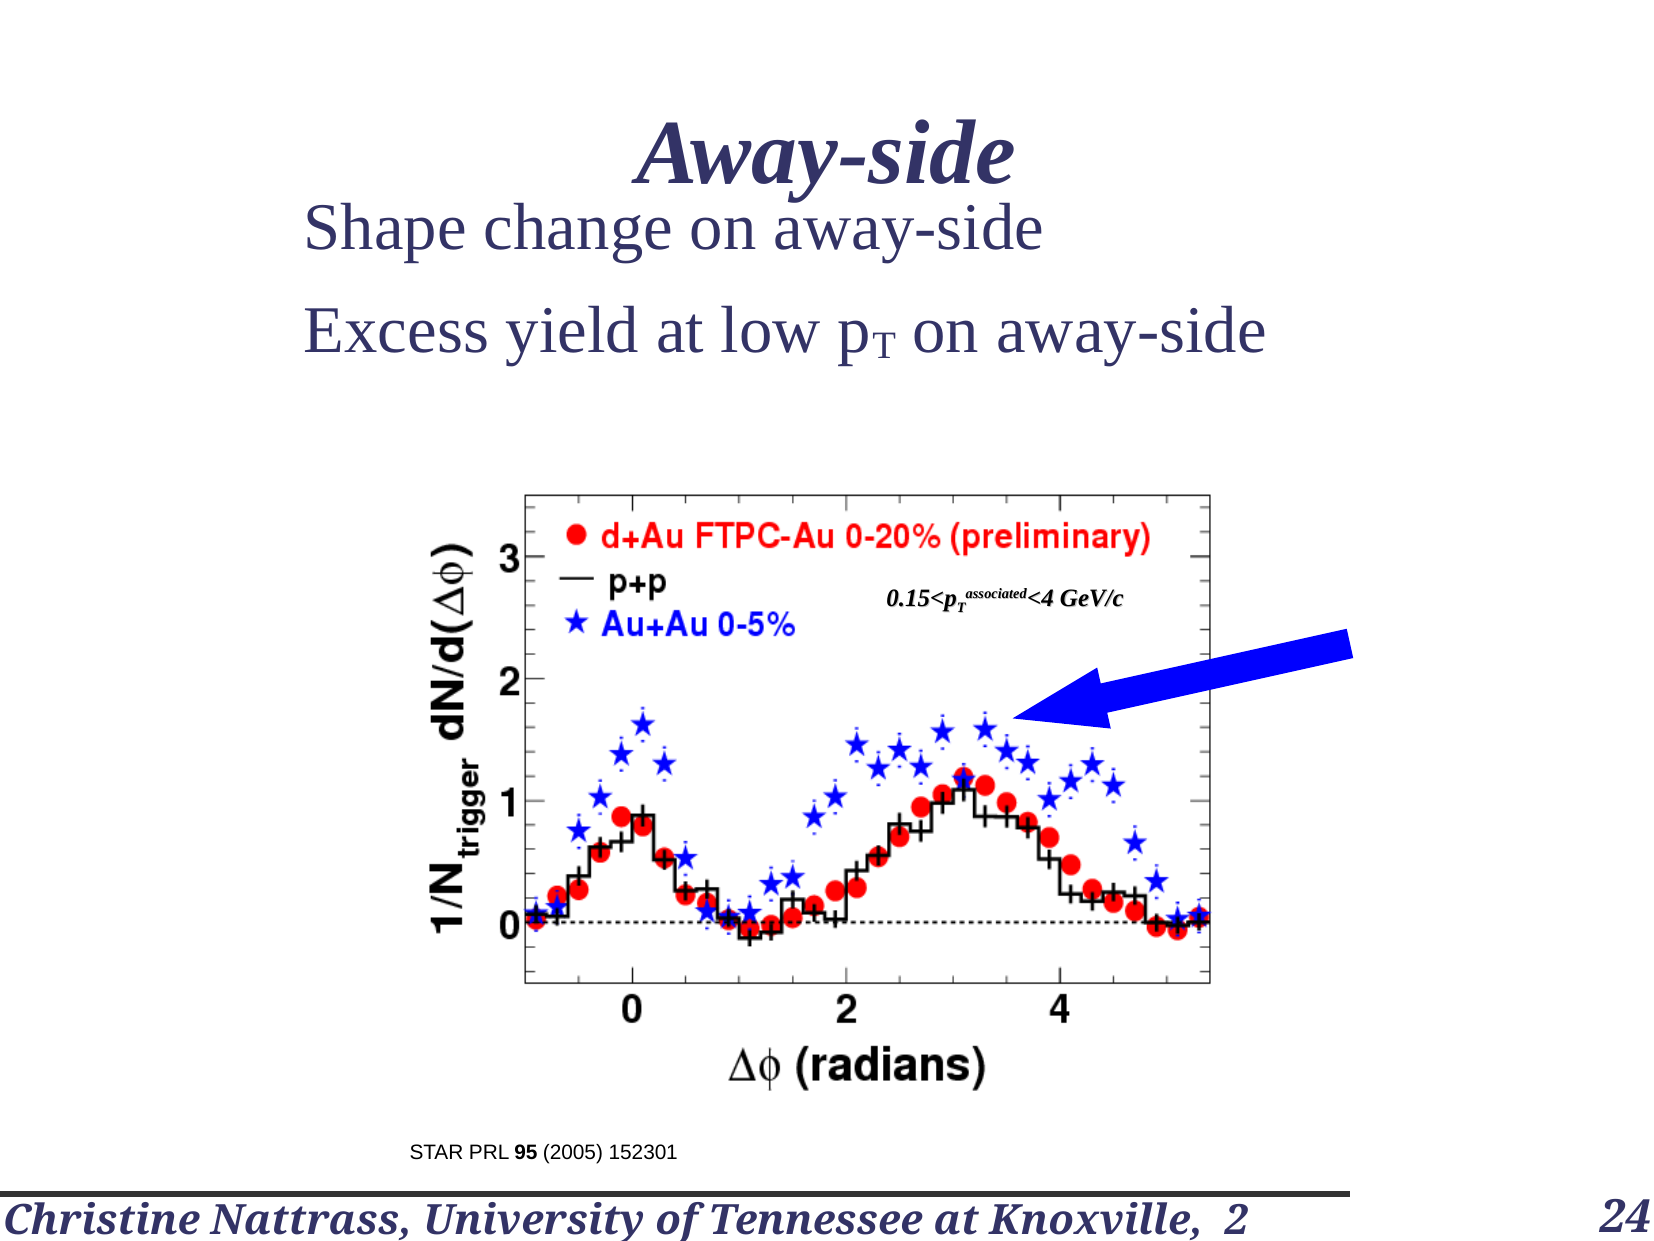

0.15<pTassociated<4 GeV/c
STAR PRL 95 (2005) 152301
# Away-side
Shape change on away-side
Excess yield at low pT on away-side